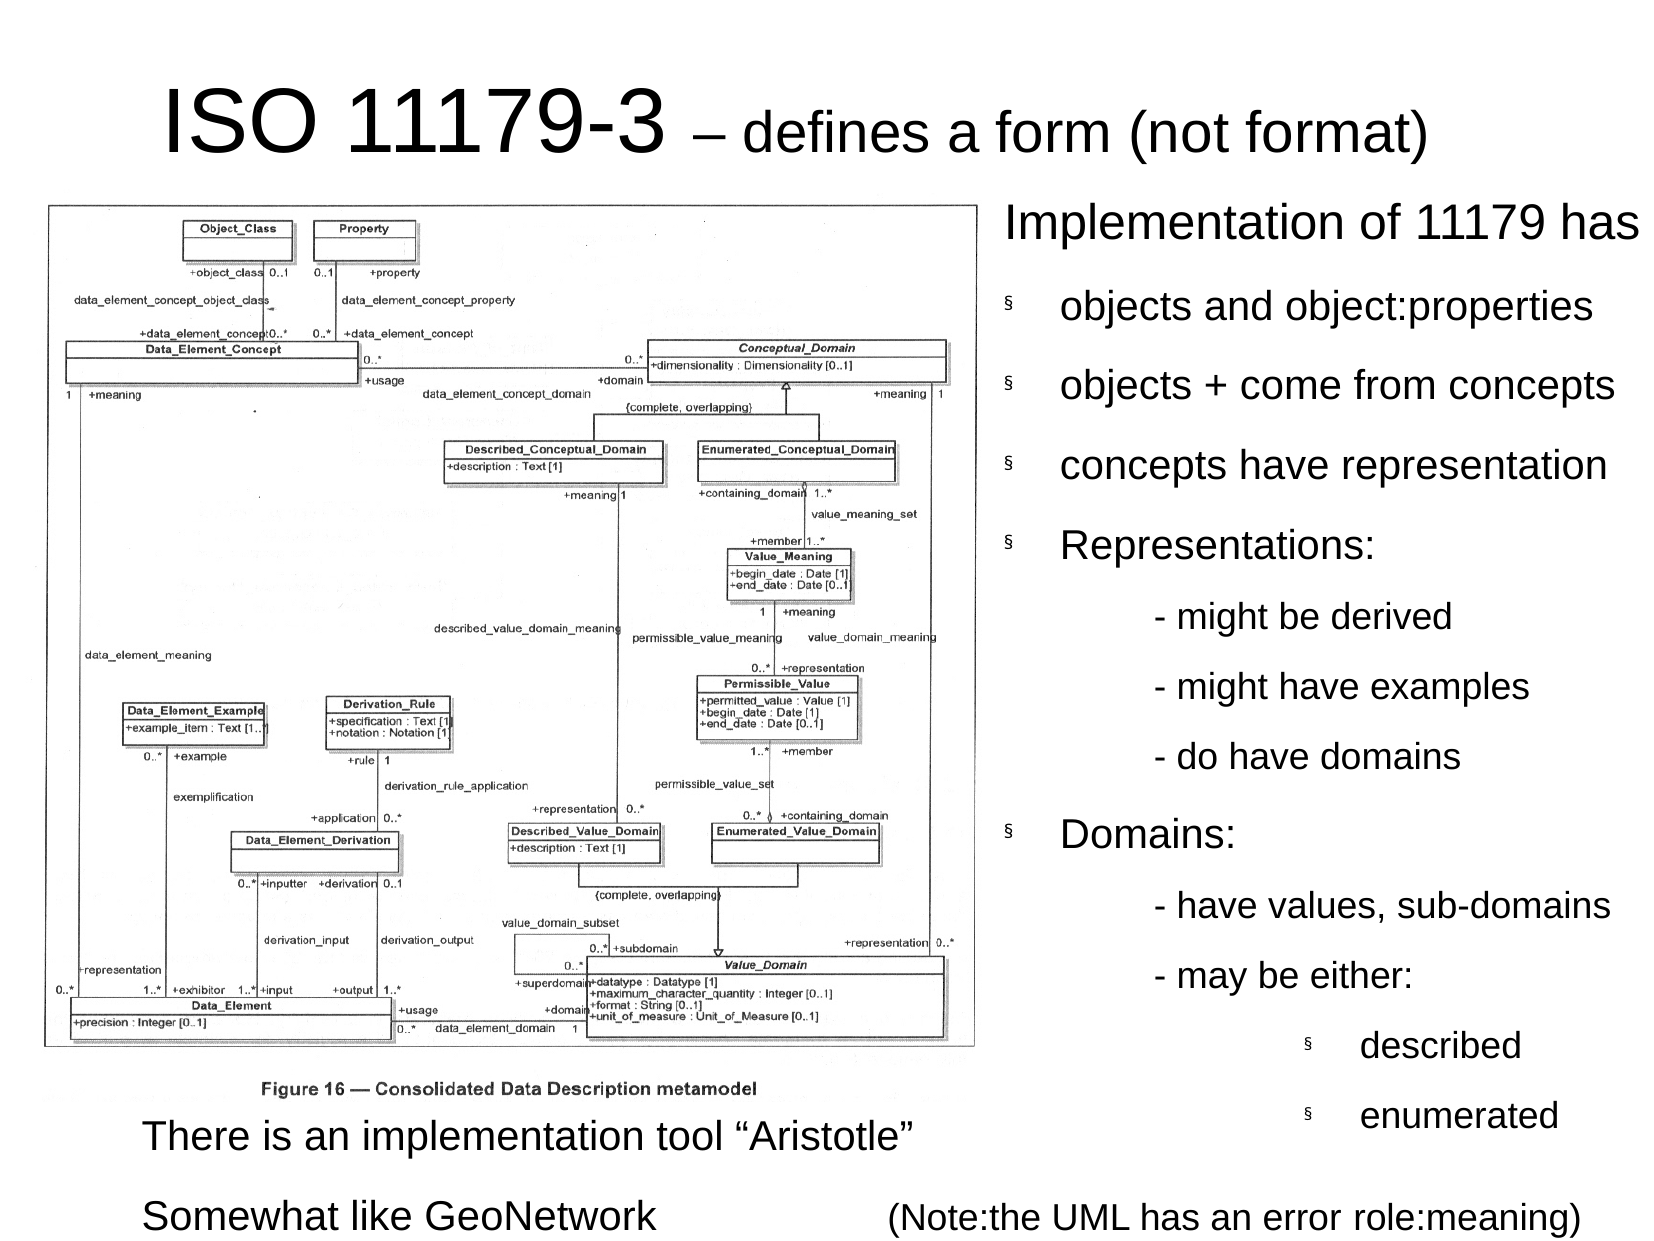

# ISO 11179-3 – defines a form (not format)
Implementation of 11179 has
objects and object:properties
objects + come from concepts
concepts have representation
Representations:
- might be derived
- might have examples
- do have domains
Domains:
- have values, sub-domains
- may be either:
described
enumerated
There is an implementation tool “Aristotle”
Somewhat like GeoNetwork (Note:the UML has an error role:meaning)